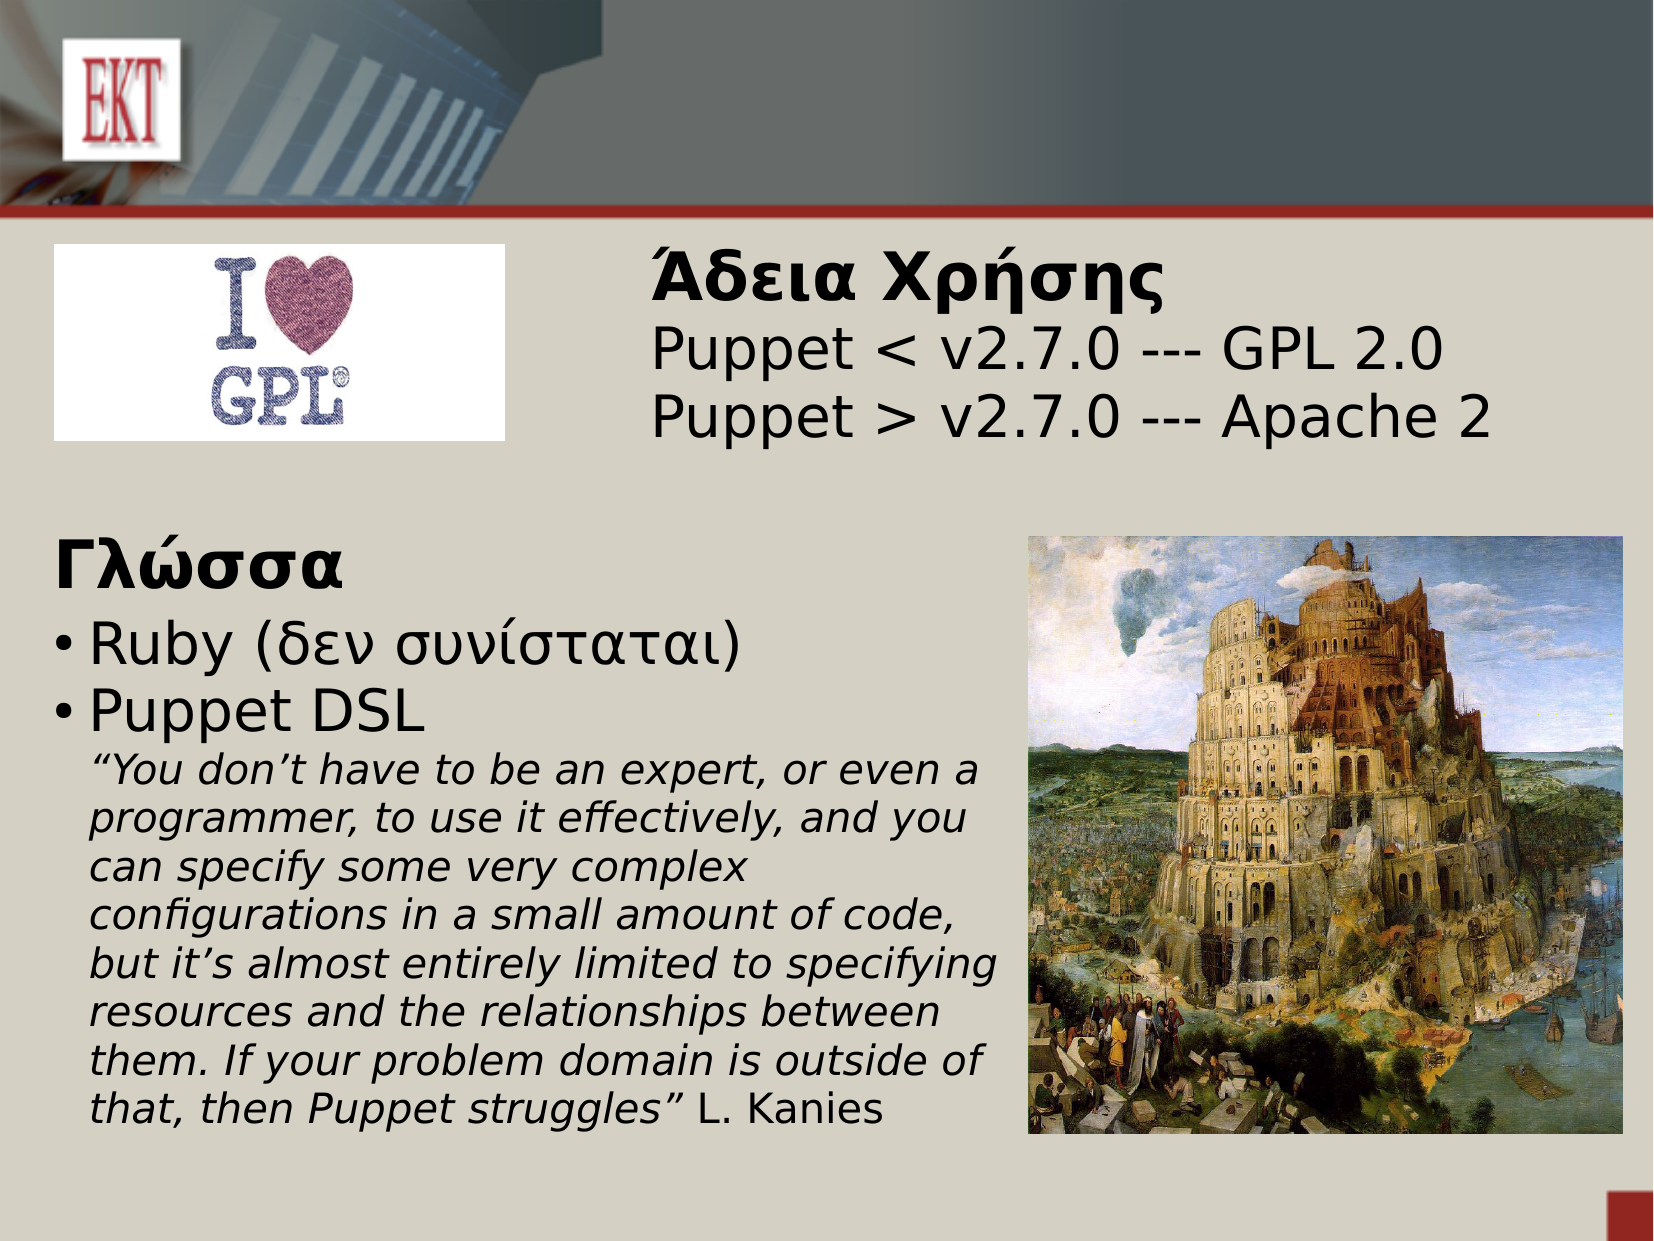

Άδεια Χρήσης
Puppet < v2.7.0 --- GPL 2.0
Puppet > v2.7.0 --- Apache 2
Γλώσσα
Ruby (δεν συνίσταται)
Puppet DSL
“You don’t have to be an expert, or even a programmer, to use it effectively, and you can specify some very complex configurations in a small amount of code, but it’s almost entirely limited to specifying resources and the relationships between them. If your problem domain is outside of that, then Puppet struggles” L. Kanies